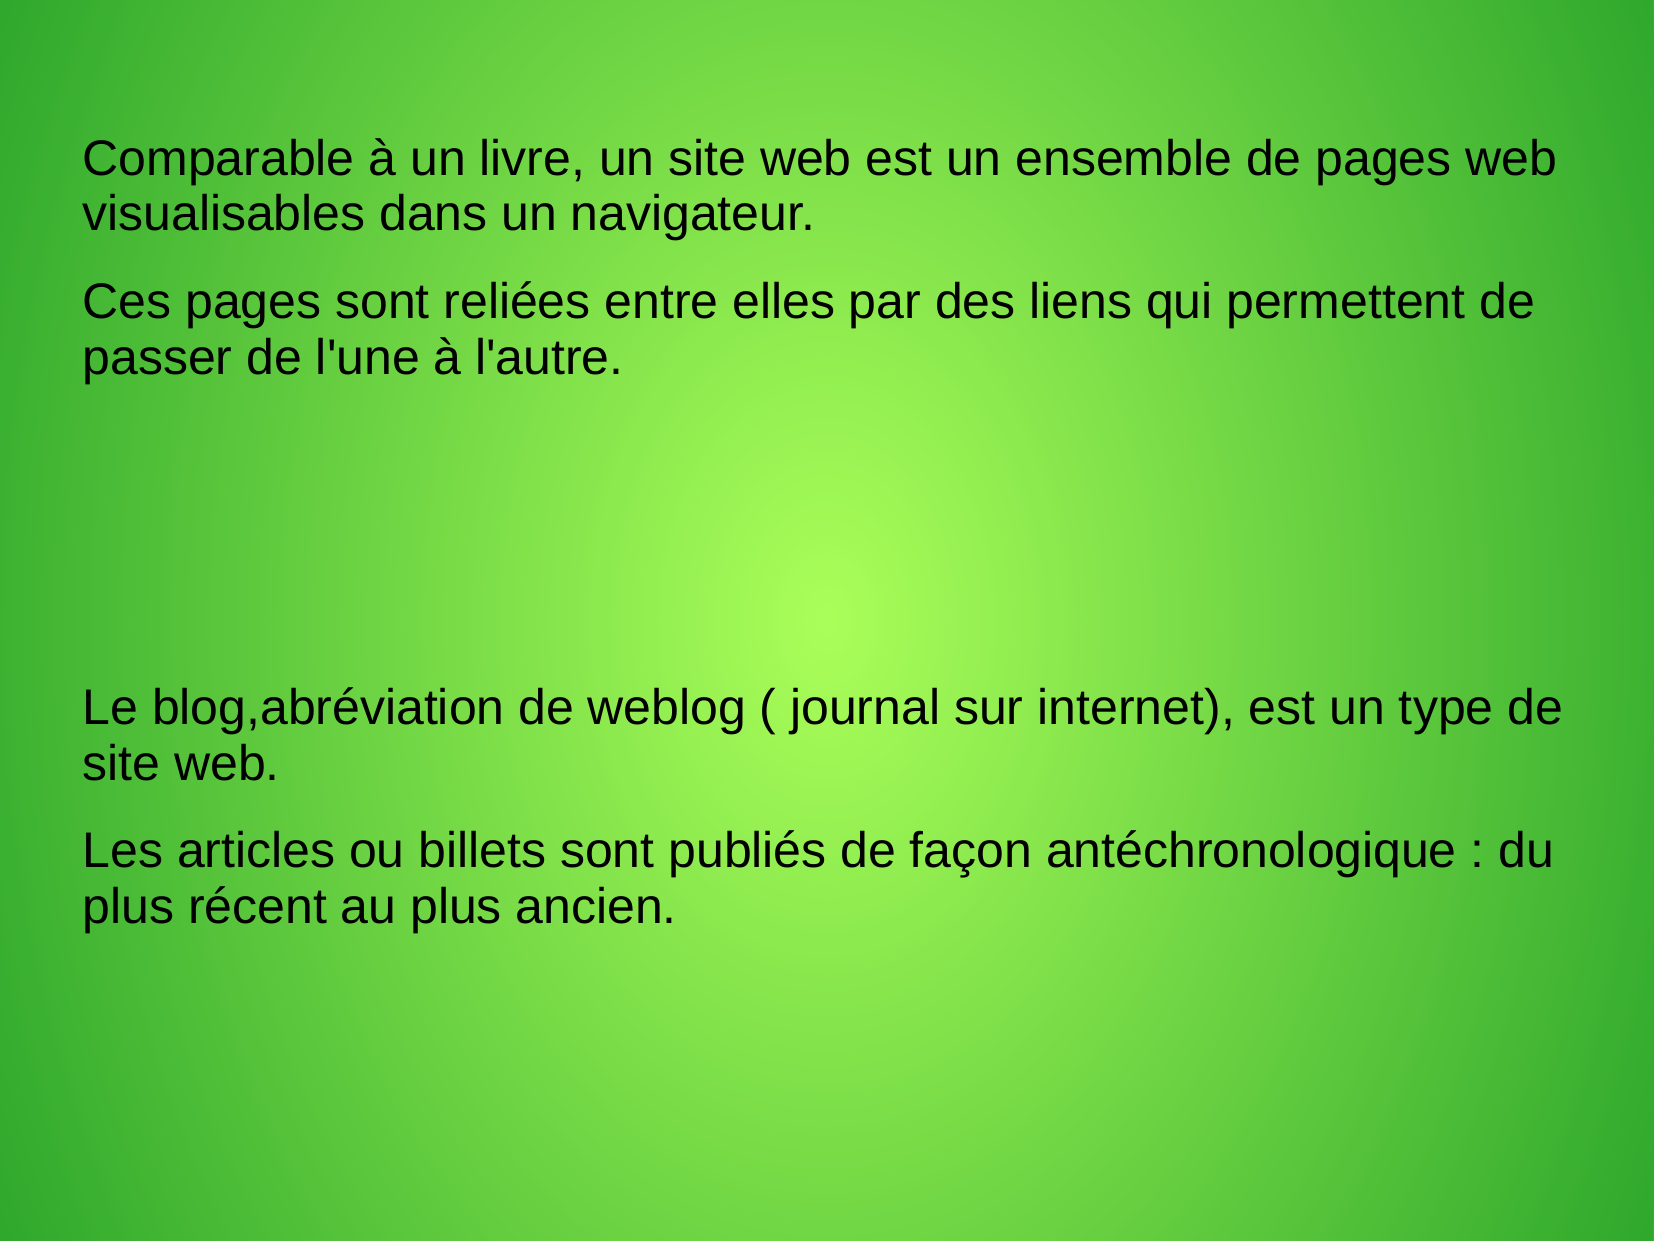

# Comparable à un livre, un site web est un ensemble de pages web visualisables dans un navigateur.
Ces pages sont reliées entre elles par des liens qui permettent de passer de l'une à l'autre.
Le blog,abréviation de weblog ( journal sur internet), est un type de site web.
Les articles ou billets sont publiés de façon antéchronologique : du plus récent au plus ancien.